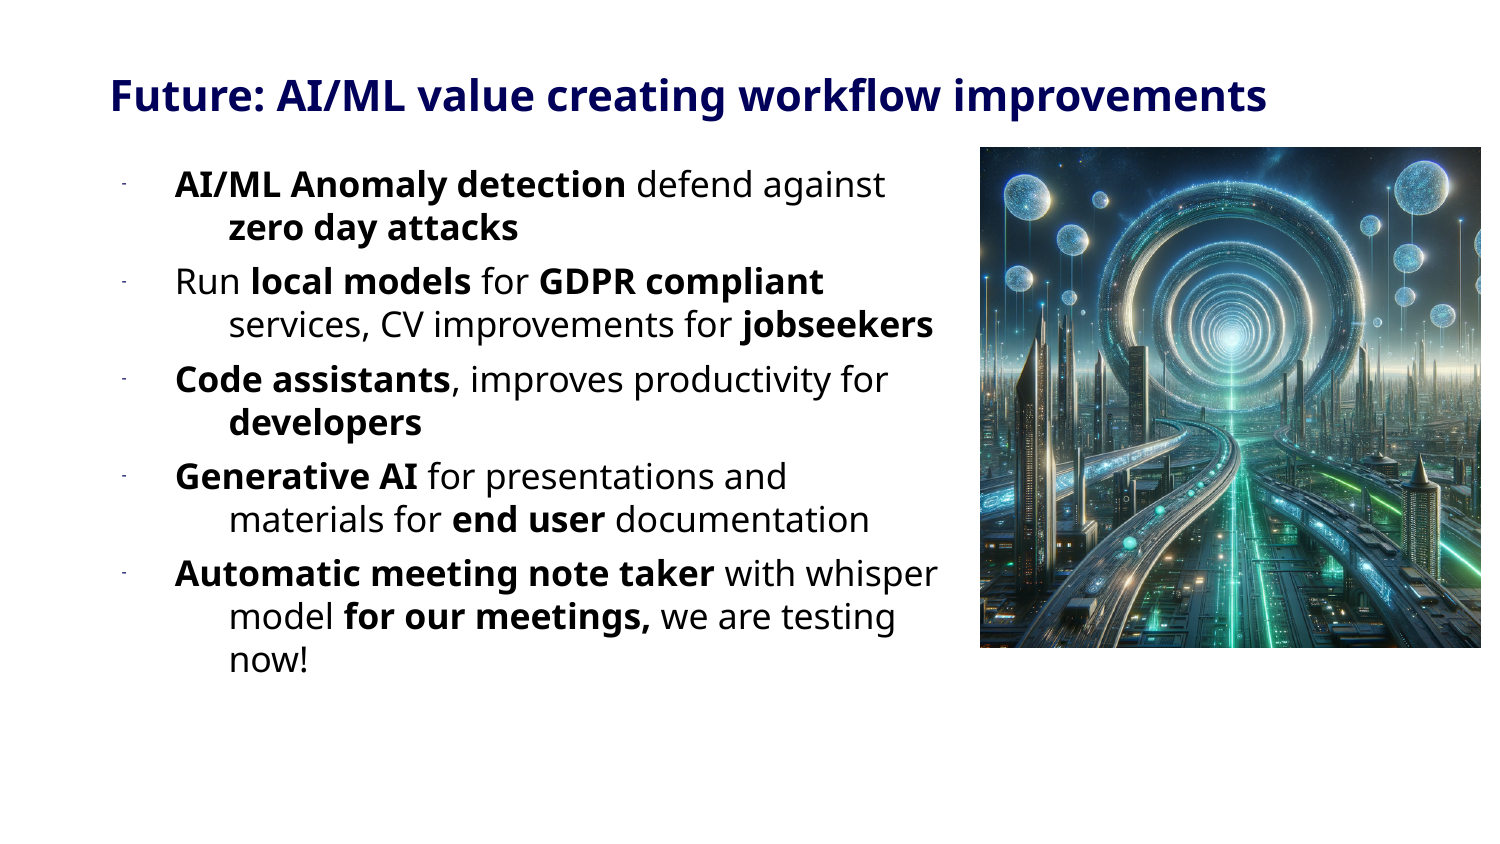

# Future: AI/ML value creating workflow improvements
AI/ML Anomaly detection defend against zero day attacks
Run local models for GDPR compliant services, CV improvements for jobseekers
Code assistants, improves productivity for developers
Generative AI for presentations and materials for end user documentation
Automatic meeting note taker with whisper model for our meetings, we are testing now!